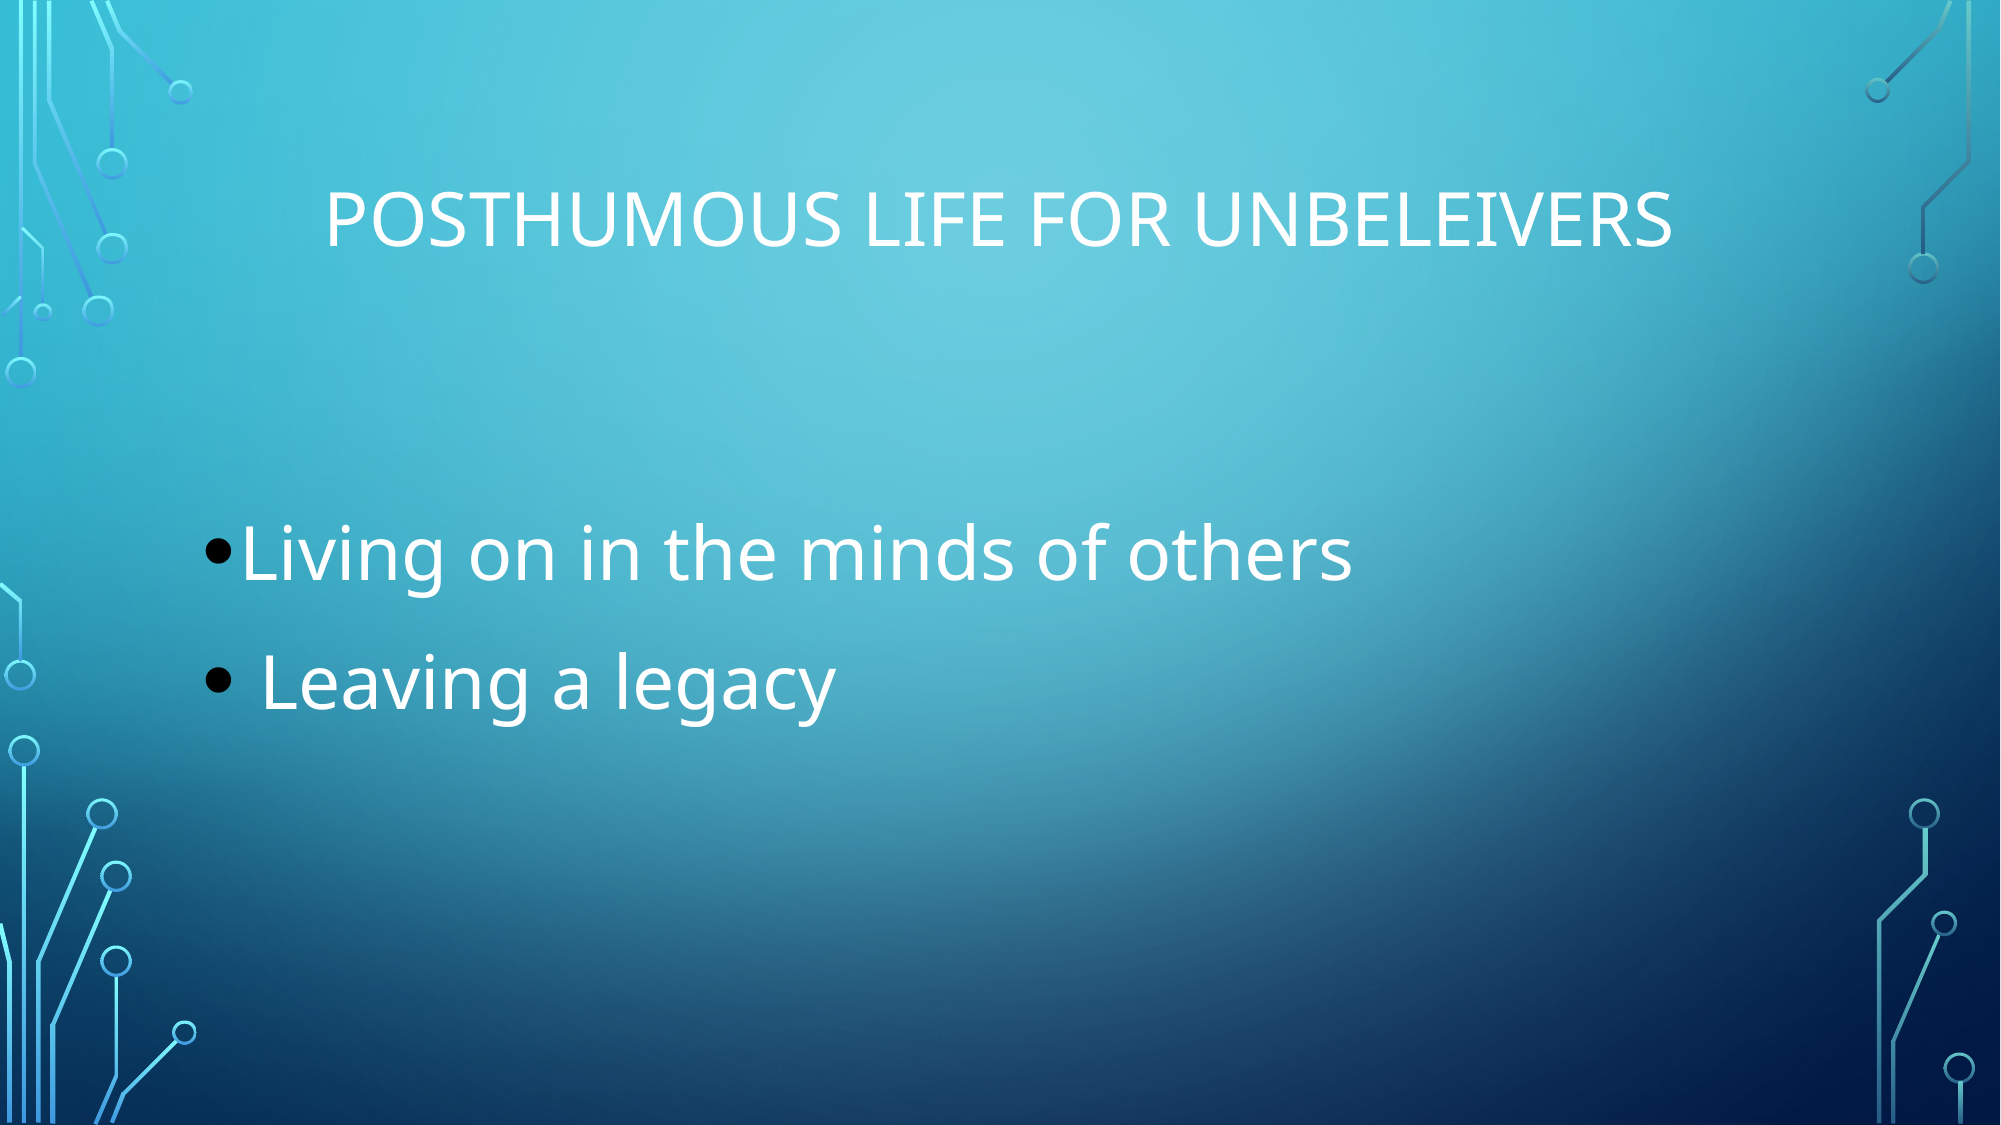

# Posthumous life for unbeleivers
Living on in the minds of others
 Leaving a legacy